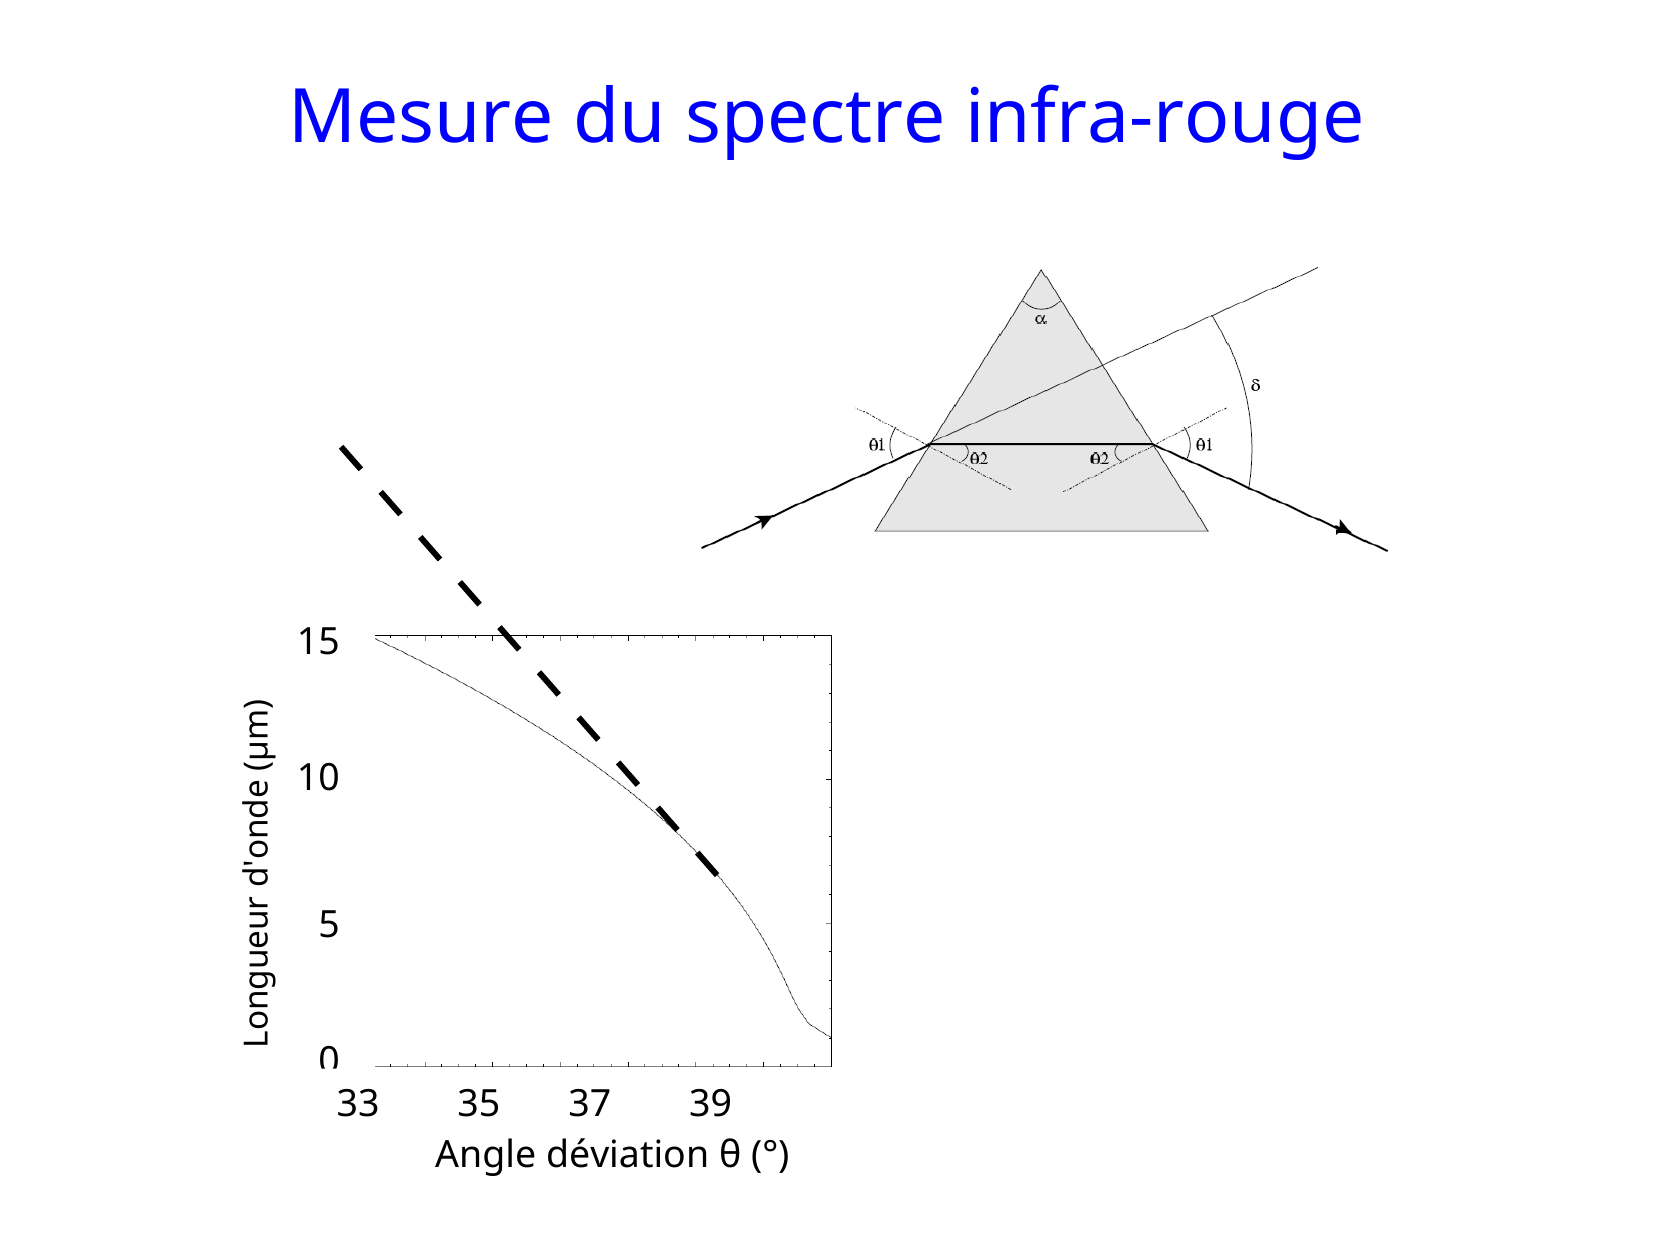

# Mesure du spectre infra-rouge
15
10
5
0
Longueur d'onde (μm)
33 35 37 39
Angle déviation θ (°)